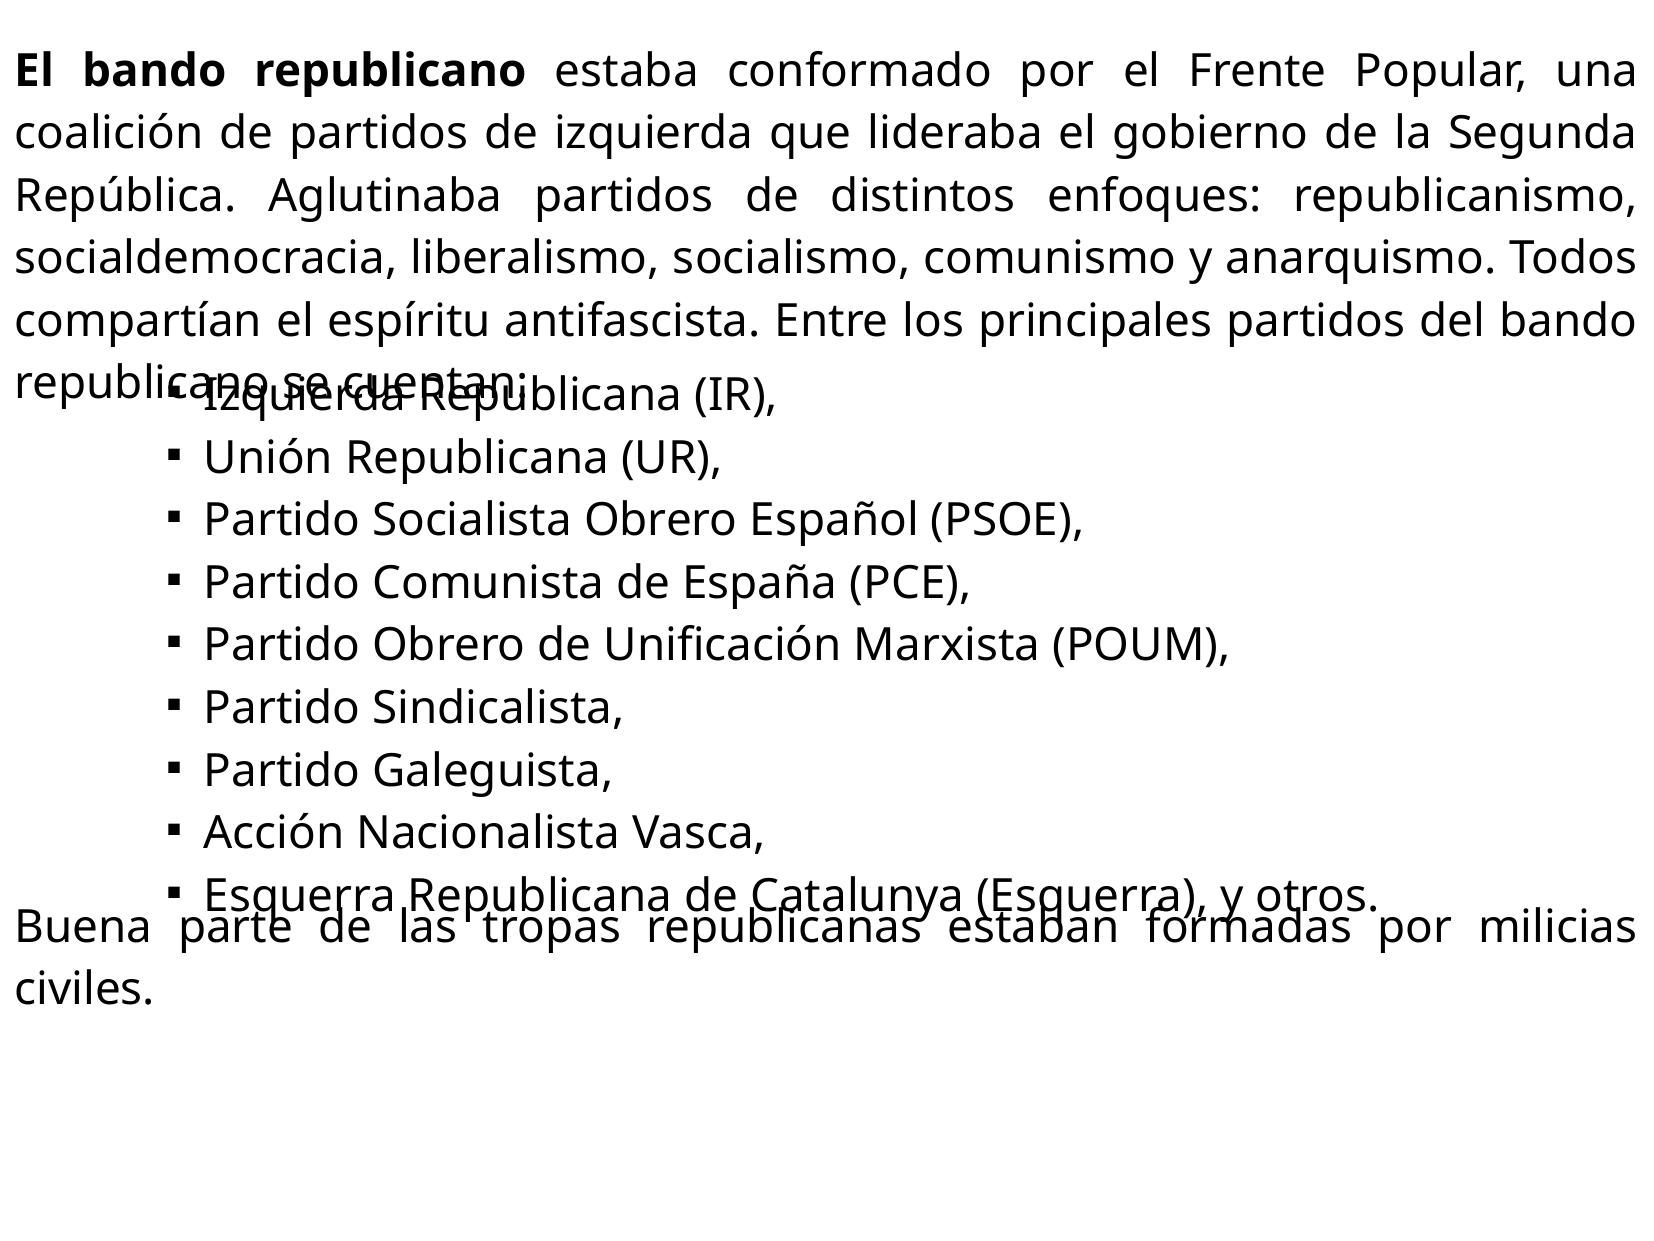

El bando republicano estaba conformado por el Frente Popular, una coalición de partidos de izquierda que lideraba el gobierno de la Segunda República. Aglutinaba partidos de distintos enfoques: republicanismo, socialdemocracia, liberalismo, socialismo, comunismo y anarquismo. Todos compartían el espíritu antifascista. Entre los principales partidos del bando republicano se cuentan:
Izquierda Republicana (IR),
Unión Republicana (UR),
Partido Socialista Obrero Español (PSOE),
Partido Comunista de España (PCE),
Partido Obrero de Unificación Marxista (POUM),
Partido Sindicalista,
Partido Galeguista,
Acción Nacionalista Vasca,
Esquerra Republicana de Catalunya (Esquerra), y otros.
Buena parte de las tropas republicanas estaban formadas por milicias civiles.